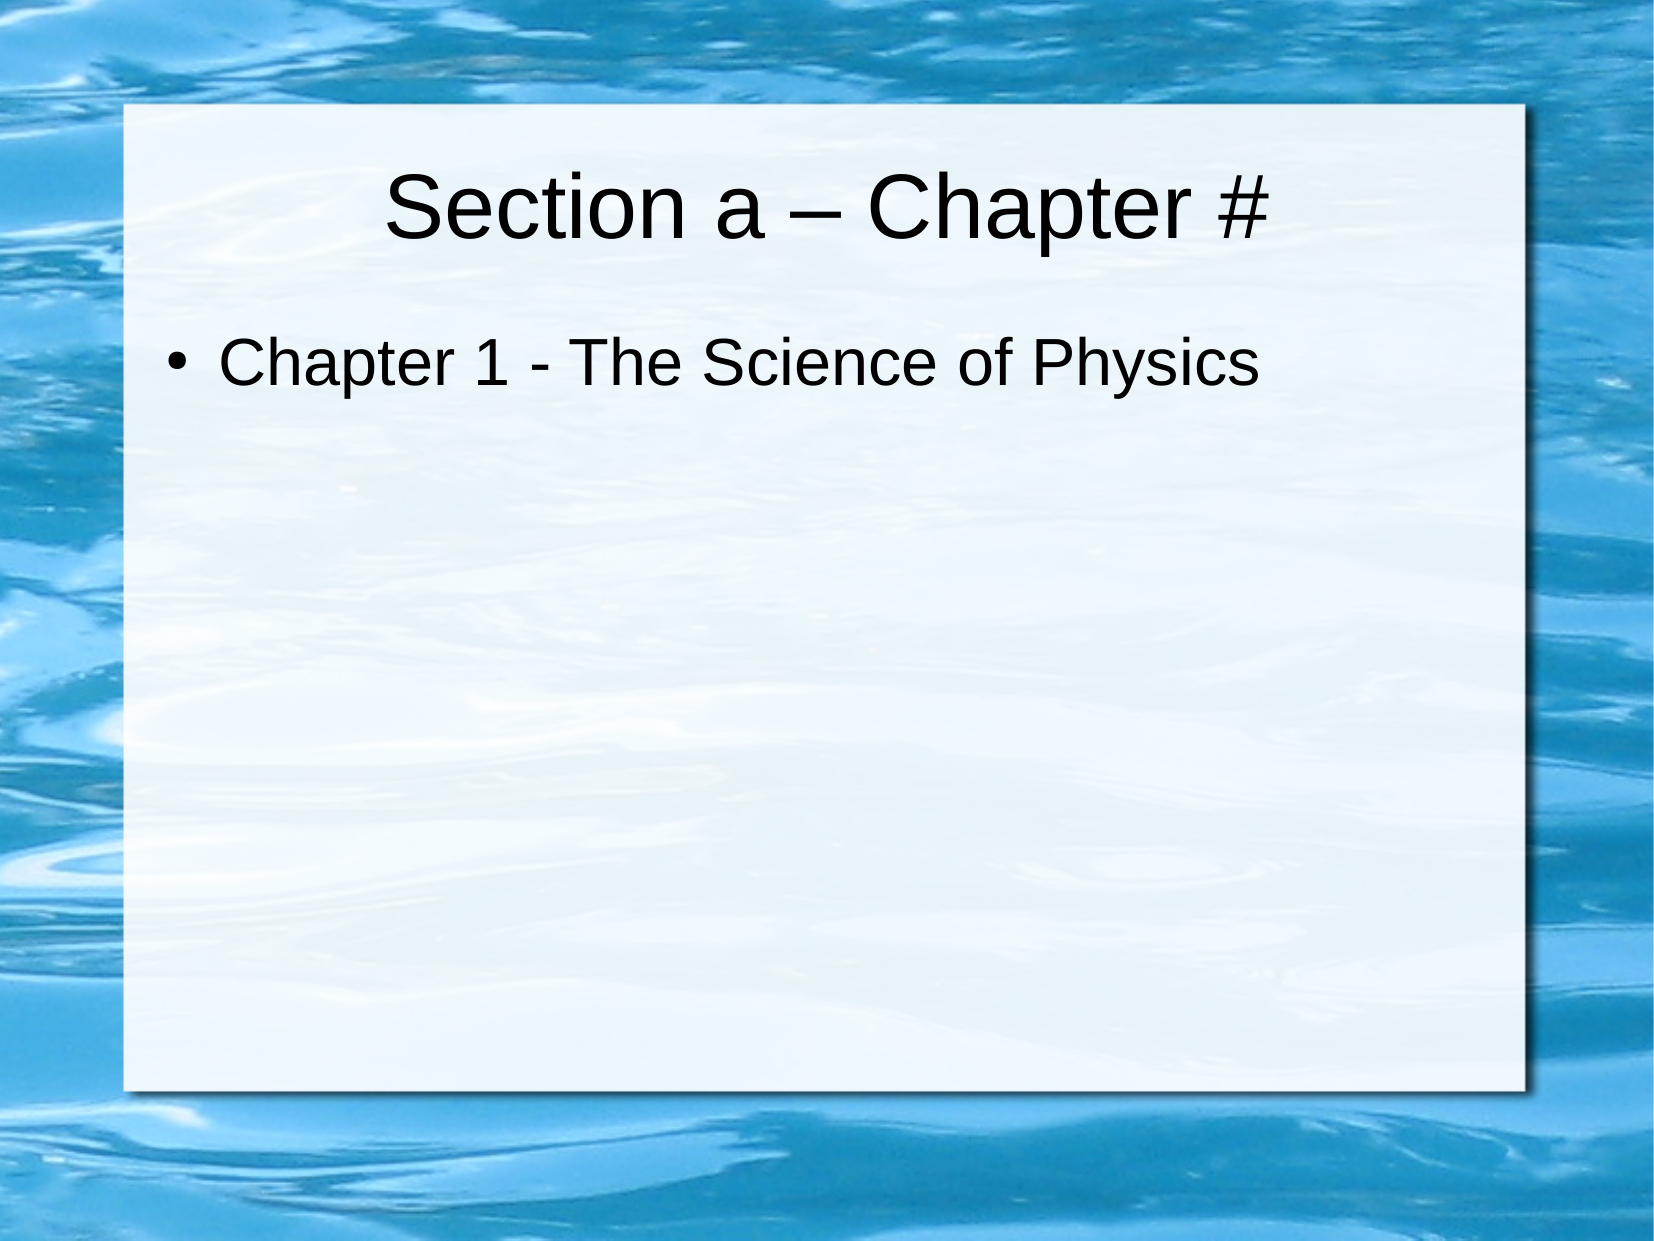

# Section a – Chapter #
Chapter 1 - The Science of Physics